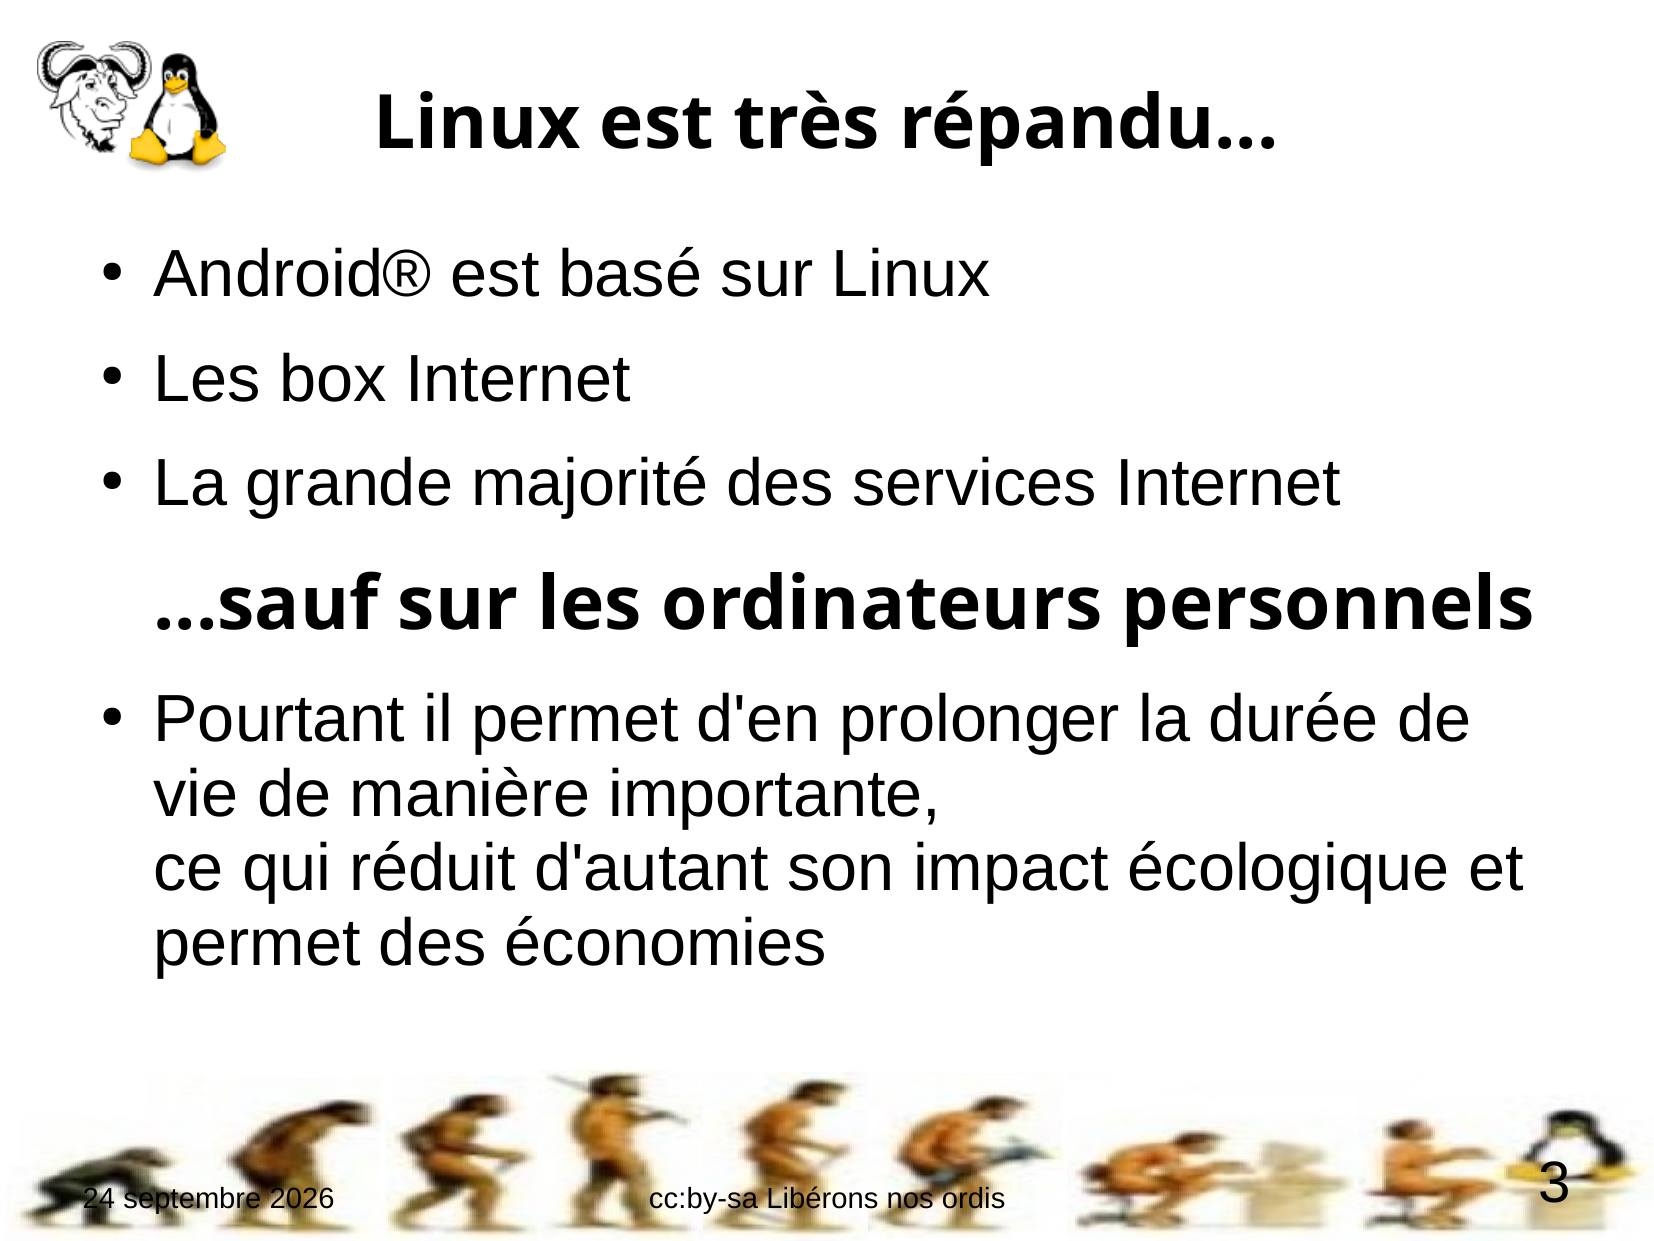

# Linux est très répandu...
Android® est basé sur Linux
Les box Internet
La grande majorité des services Internet
...sauf sur les ordinateurs personnels
Pourtant il permet d'en prolonger la durée de vie de manière importante,
ce qui réduit d'autant son impact écologique et permet des économies